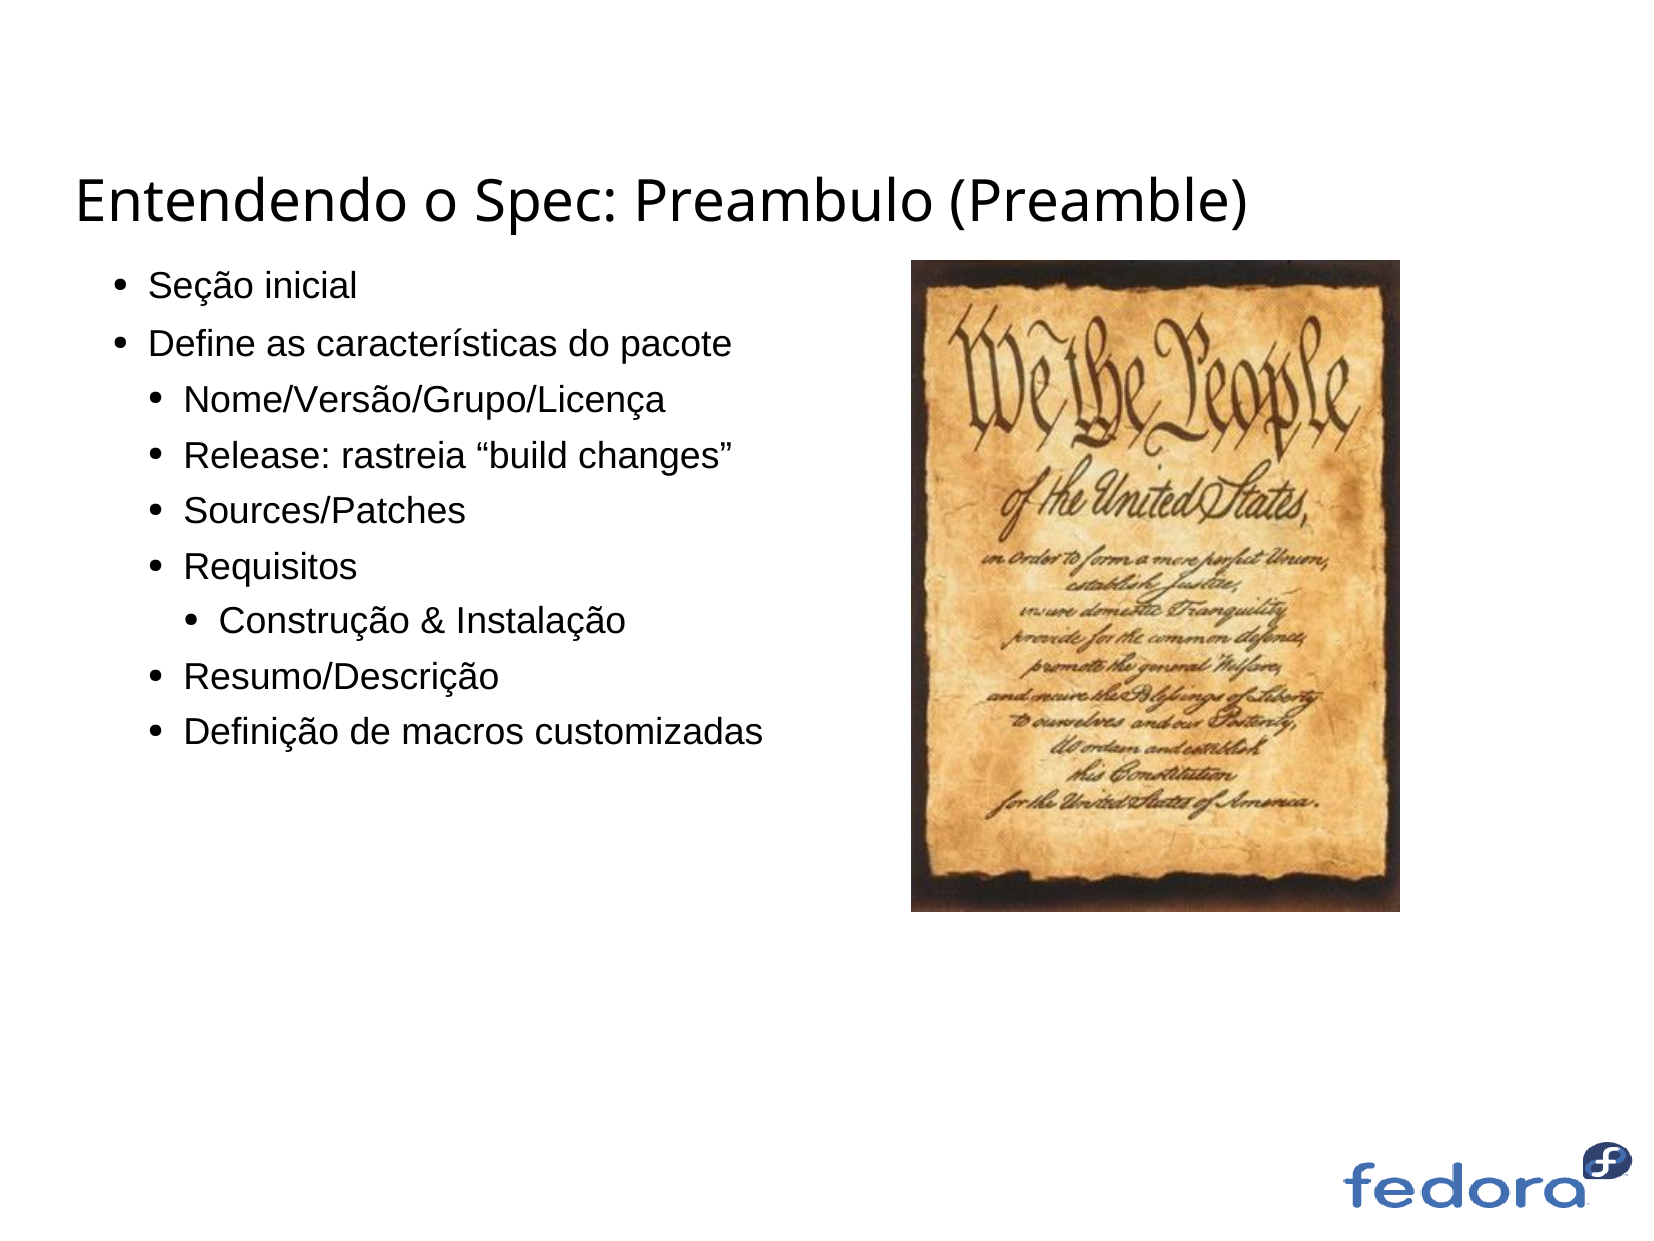

# Entendendo o Spec: Preambulo (Preamble)
Seção inicial
Define as características do pacote
Nome/Versão/Grupo/Licença
Release: rastreia “build changes”
Sources/Patches
Requisitos
Construção & Instalação
Resumo/Descrição
Definição de macros customizadas